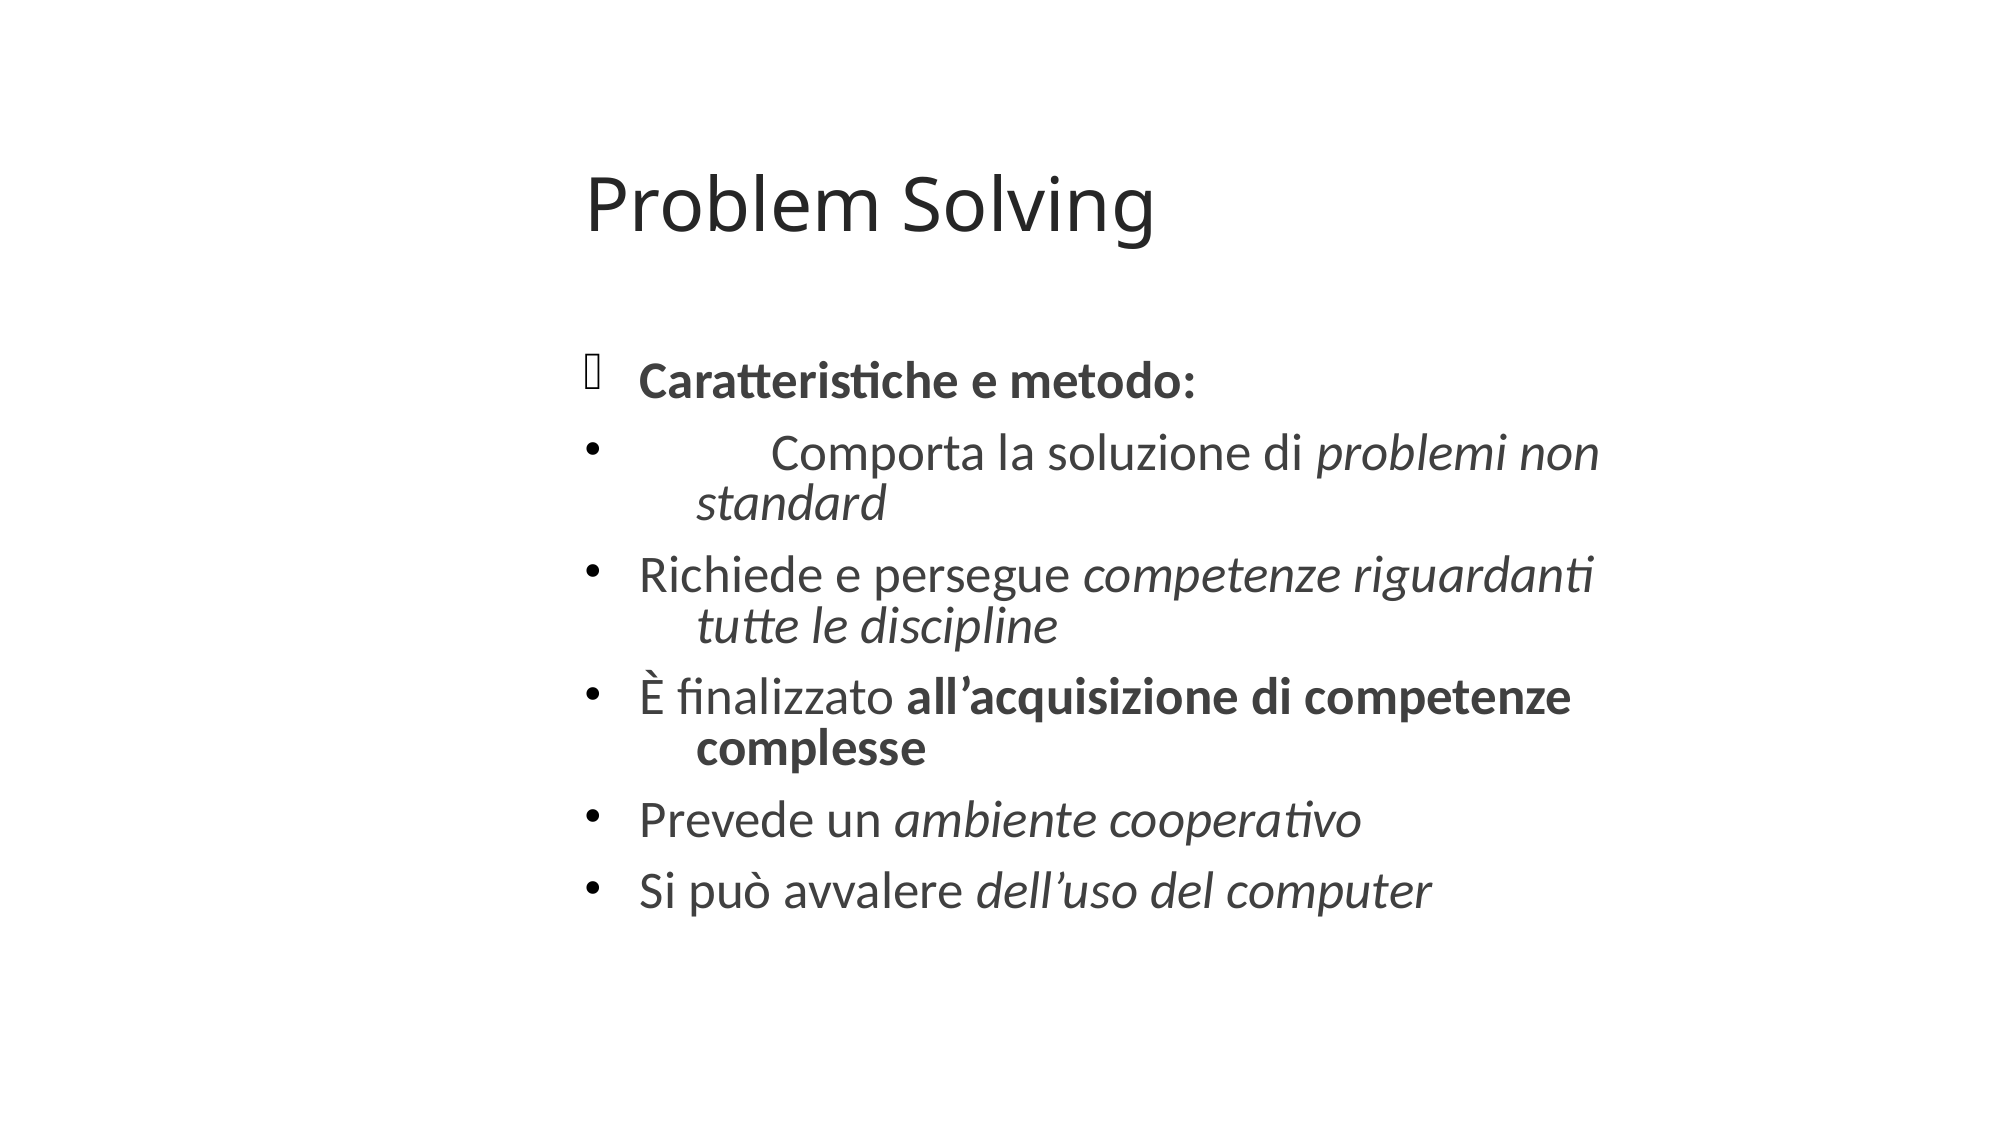

# Problem Solving
Caratteristiche e metodo:
	Comporta la soluzione di problemi non standard
Richiede e persegue competenze riguardanti tutte le discipline
È finalizzato all’acquisizione di competenze complesse
Prevede un ambiente cooperativo
Si può avvalere dell’uso del computer